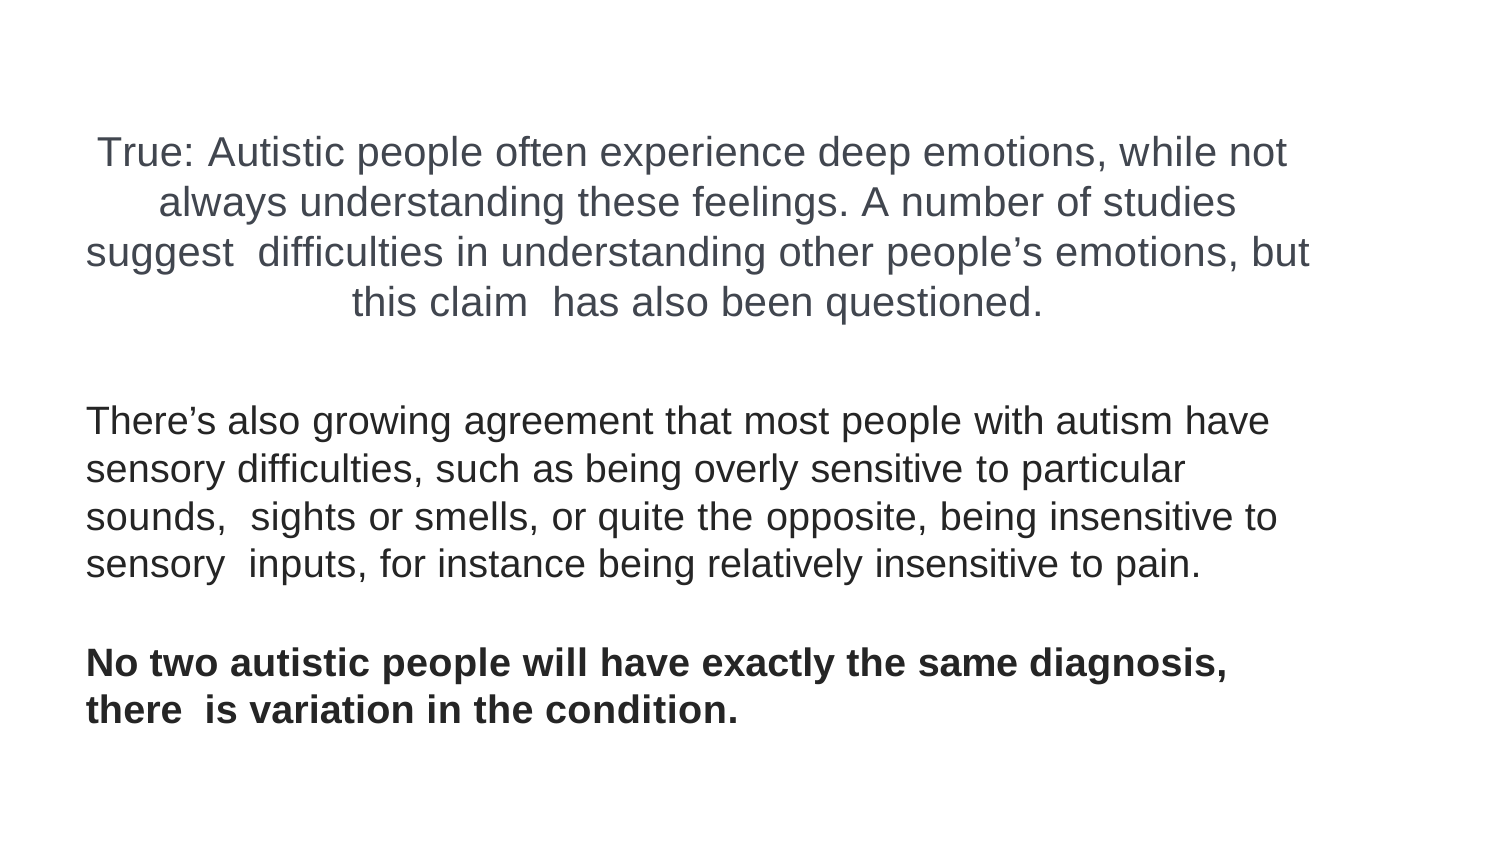

# True: Autistic people often experience deep emotions, while not always understanding these feelings. A number of studies suggest difficulties in understanding other people’s emotions, but this claim has also been questioned.
There’s also growing agreement that most people with autism have sensory difficulties, such as being overly sensitive to particular sounds, sights or smells, or quite the opposite, being insensitive to sensory inputs, for instance being relatively insensitive to pain.
No two autistic people will have exactly the same diagnosis, there is variation in the condition.